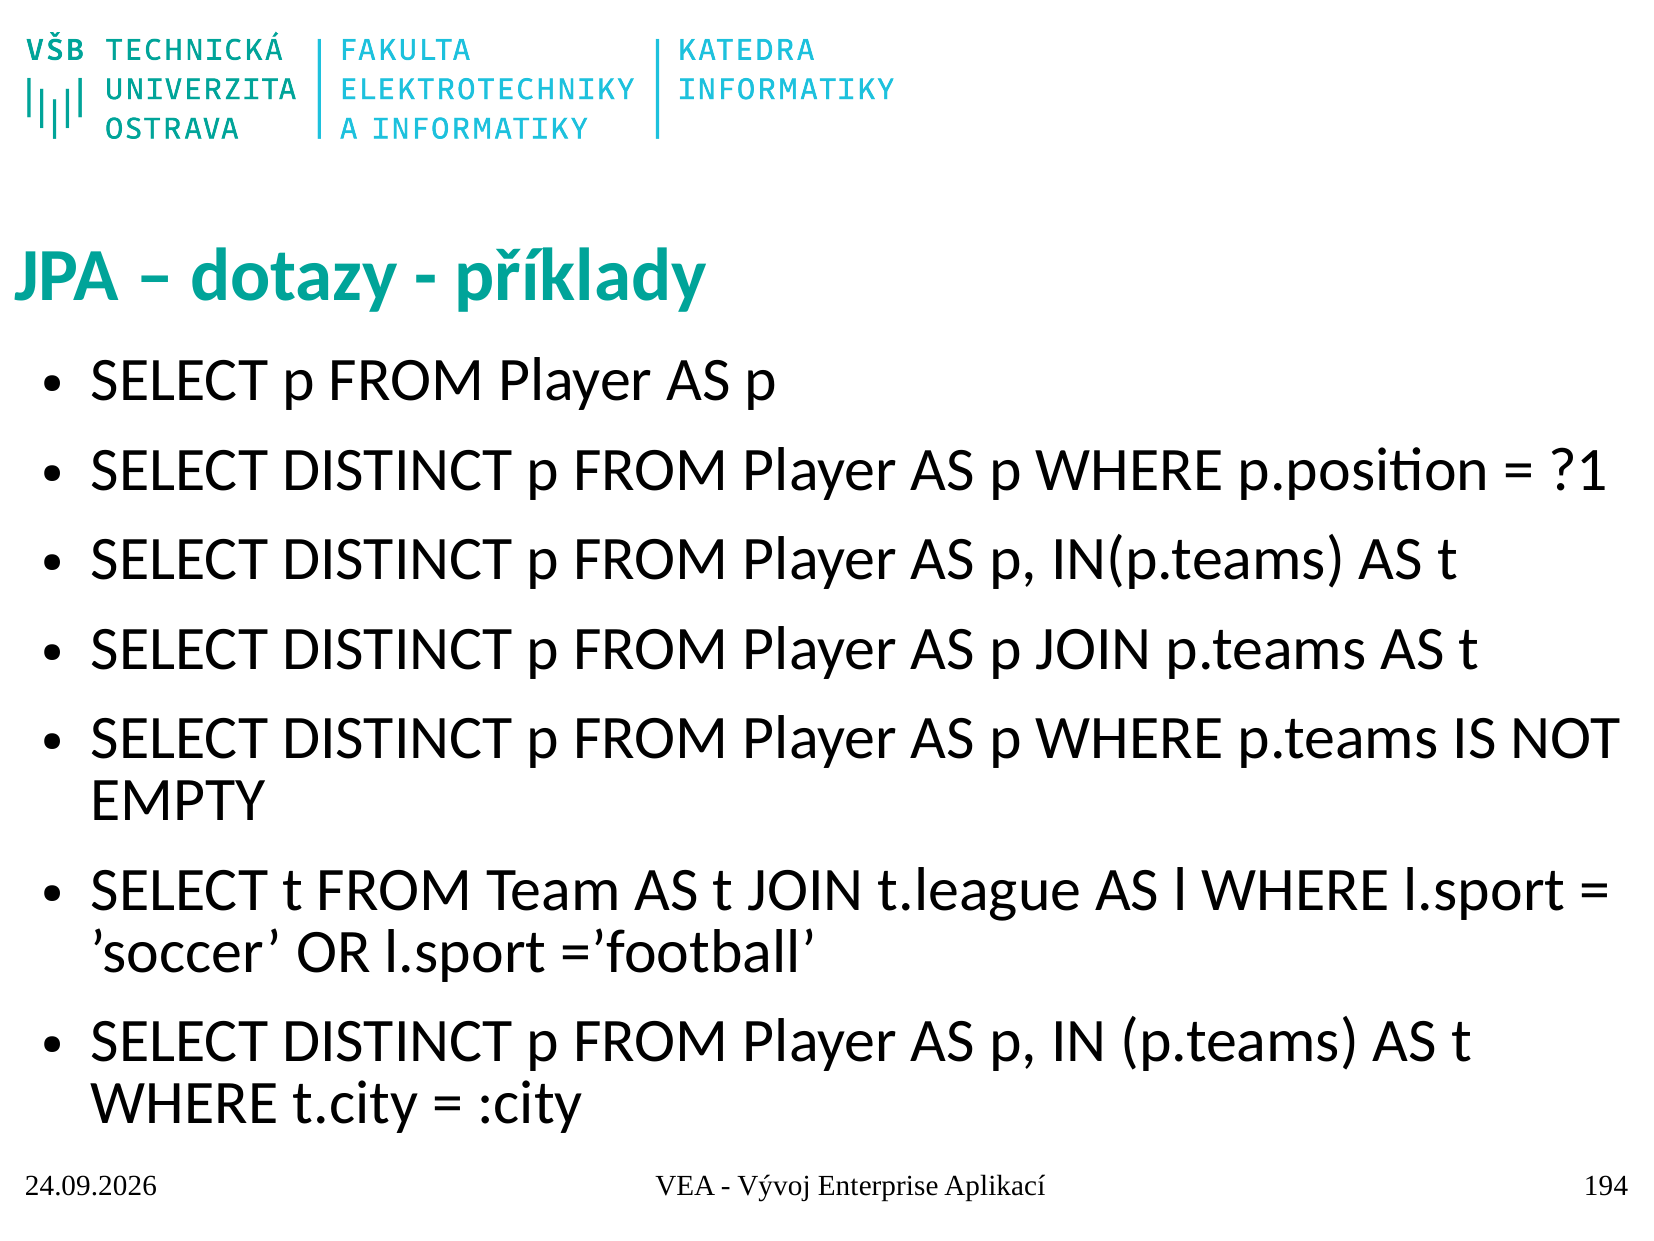

JPA – dotazy - příklady
# SELECT p FROM Player AS p
SELECT DISTINCT p FROM Player AS p WHERE p.position = ?1
SELECT DISTINCT p FROM Player AS p, IN(p.teams) AS t
SELECT DISTINCT p FROM Player AS p JOIN p.teams AS t
SELECT DISTINCT p FROM Player AS p WHERE p.teams IS NOT EMPTY
SELECT t FROM Team AS t JOIN t.league AS l WHERE l.sport = ’soccer’ OR l.sport =’football’
SELECT DISTINCT p FROM Player AS p, IN (p.teams) AS t WHERE t.city = :city
VEA - Vývoj Enterprise Aplikací
194